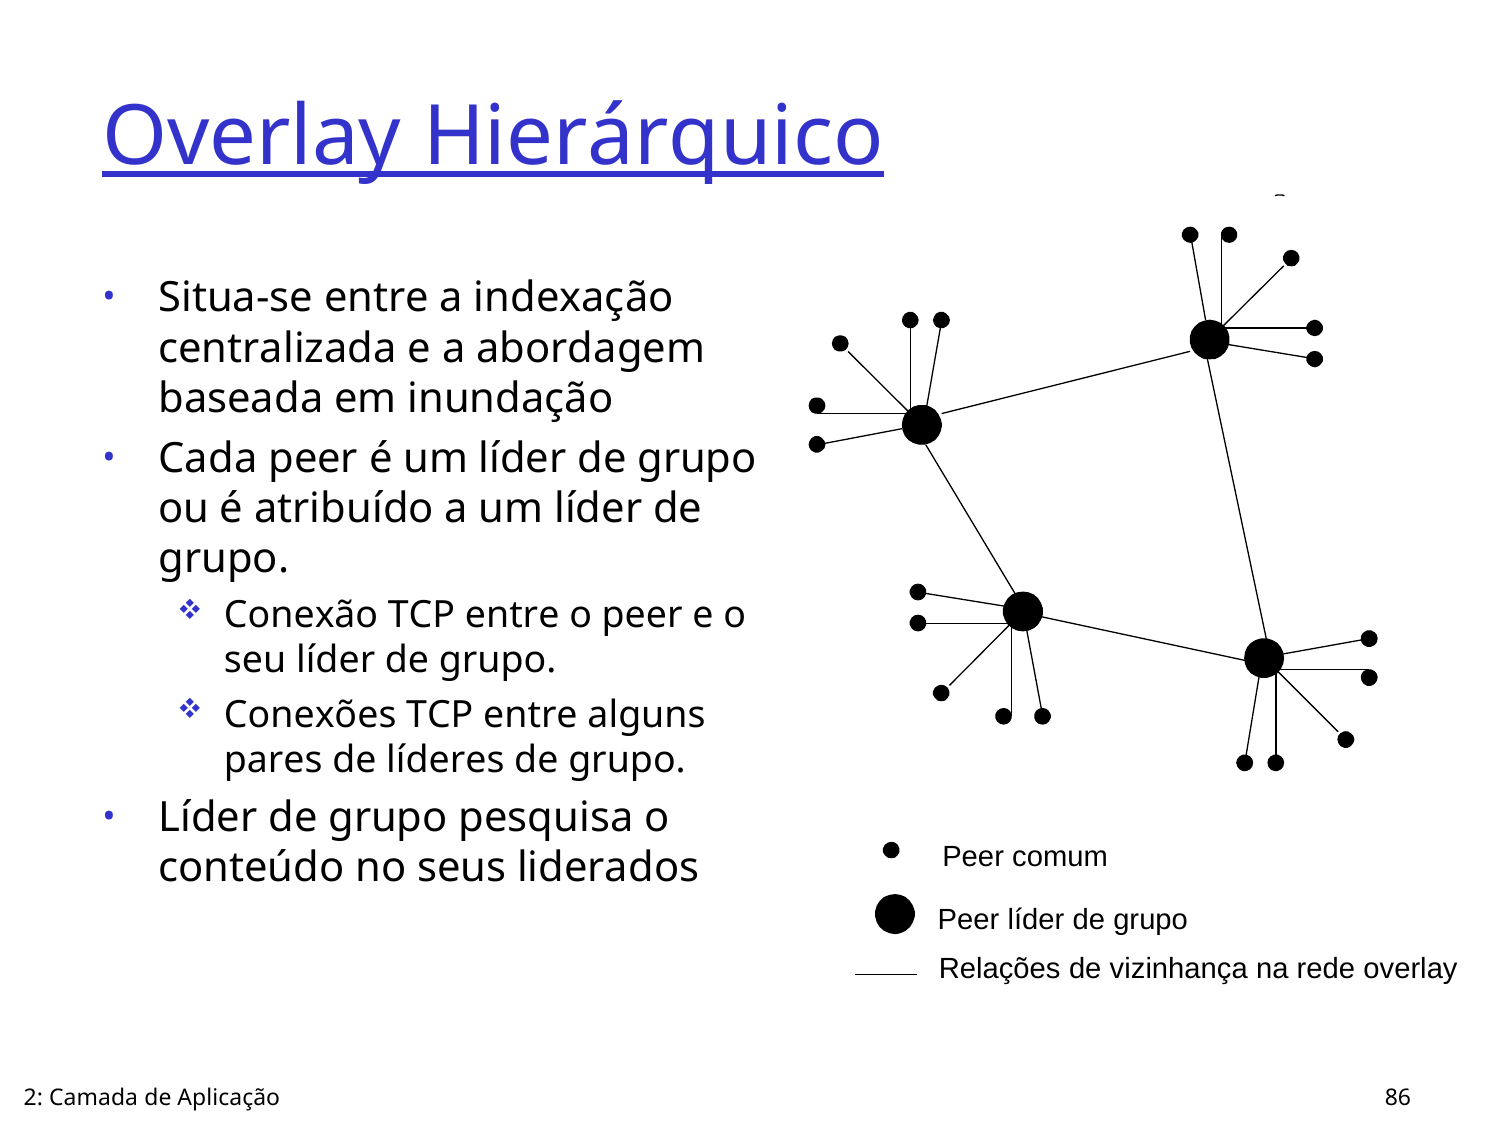

# Overlay Hierárquico
Situa-se entre a indexação centralizada e a abordagem baseada em inundação
Cada peer é um líder de grupo ou é atribuído a um líder de grupo.
Conexão TCP entre o peer e o seu líder de grupo.
Conexões TCP entre alguns pares de líderes de grupo.
Líder de grupo pesquisa o conteúdo no seus liderados
Peer comum
Peer líder de grupo
Relações de vizinhança na rede overlay
86